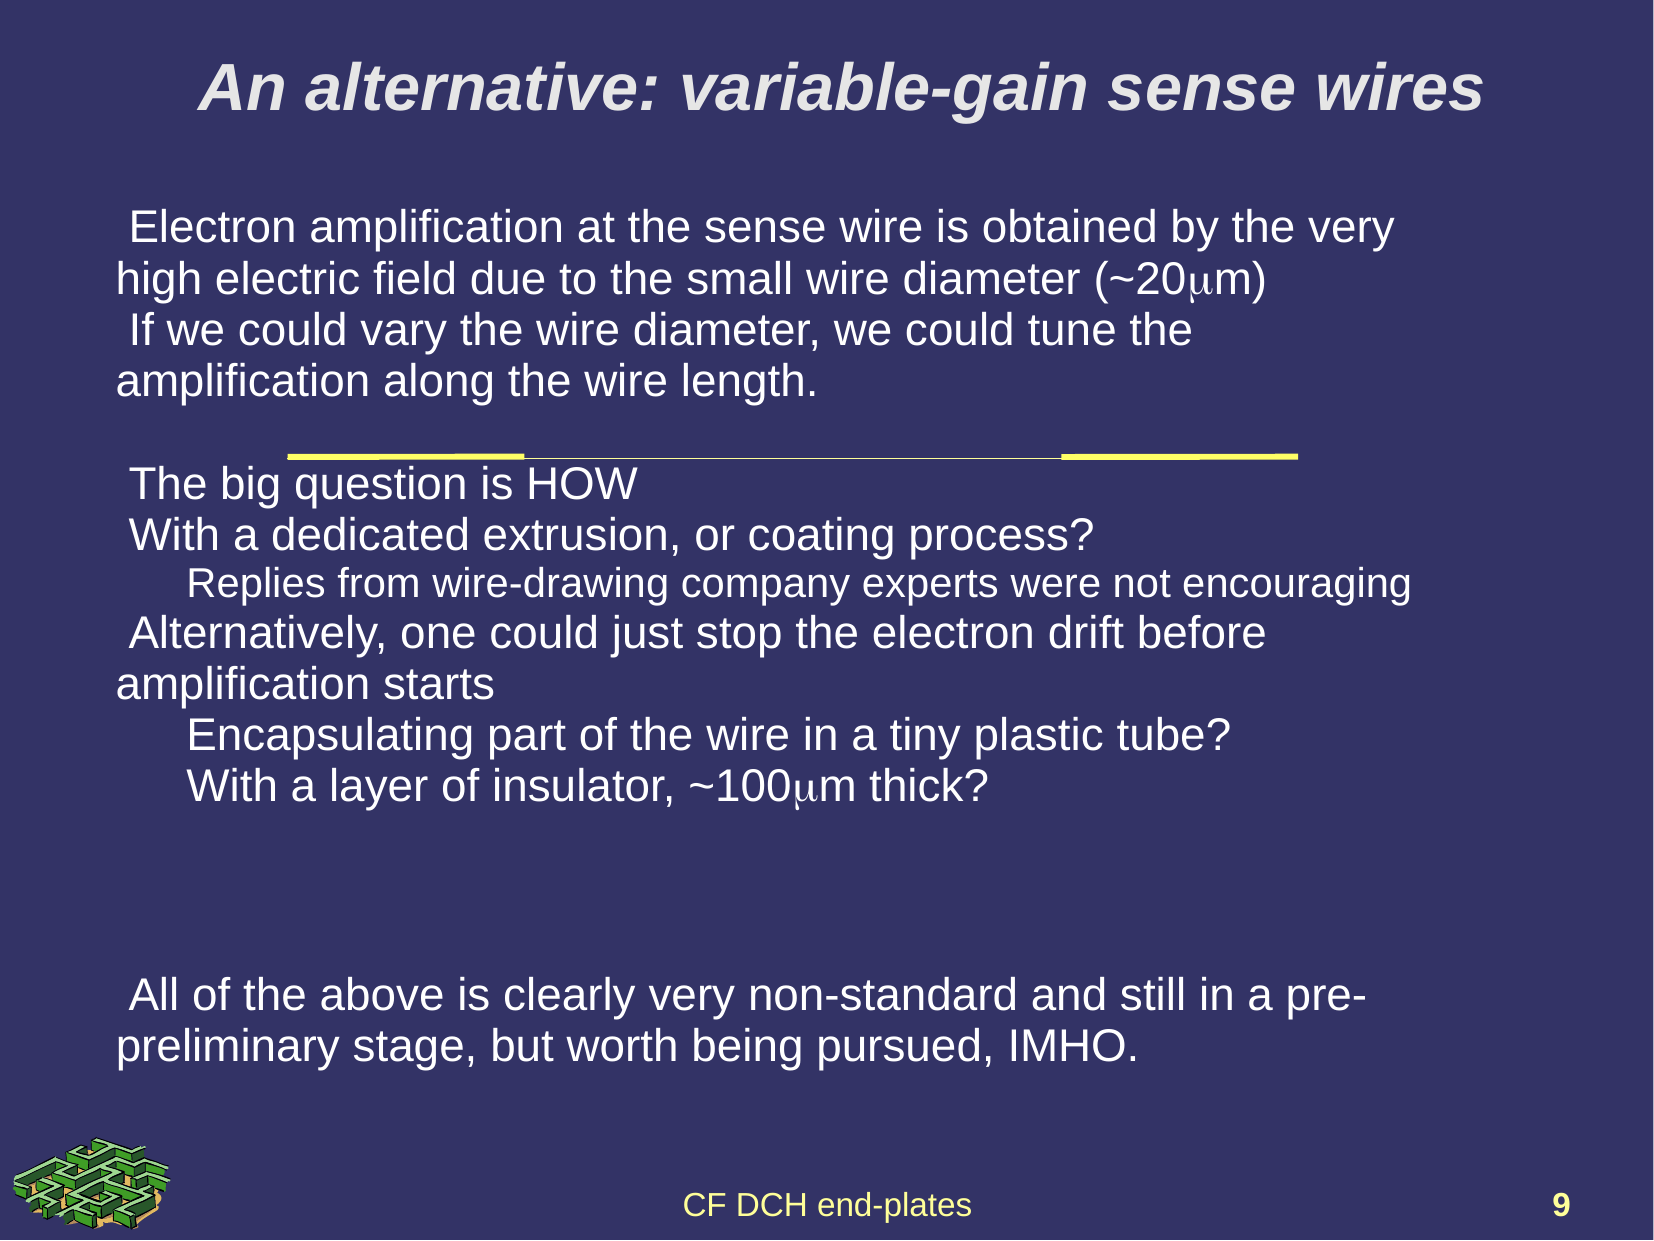

# An alternative: variable-gain sense wires
 Electron amplification at the sense wire is obtained by the very high electric field due to the small wire diameter (~20mm)
 If we could vary the wire diameter, we could tune the amplification along the wire length.
 The big question is HOW
 With a dedicated extrusion, or coating process?
Replies from wire-drawing company experts were not encouraging
 Alternatively, one could just stop the electron drift before amplification starts
Encapsulating part of the wire in a tiny plastic tube?
With a layer of insulator, ~100mm thick?
 All of the above is clearly very non-standard and still in a pre-preliminary stage, but worth being pursued, IMHO.
CF DCH end-plates
9